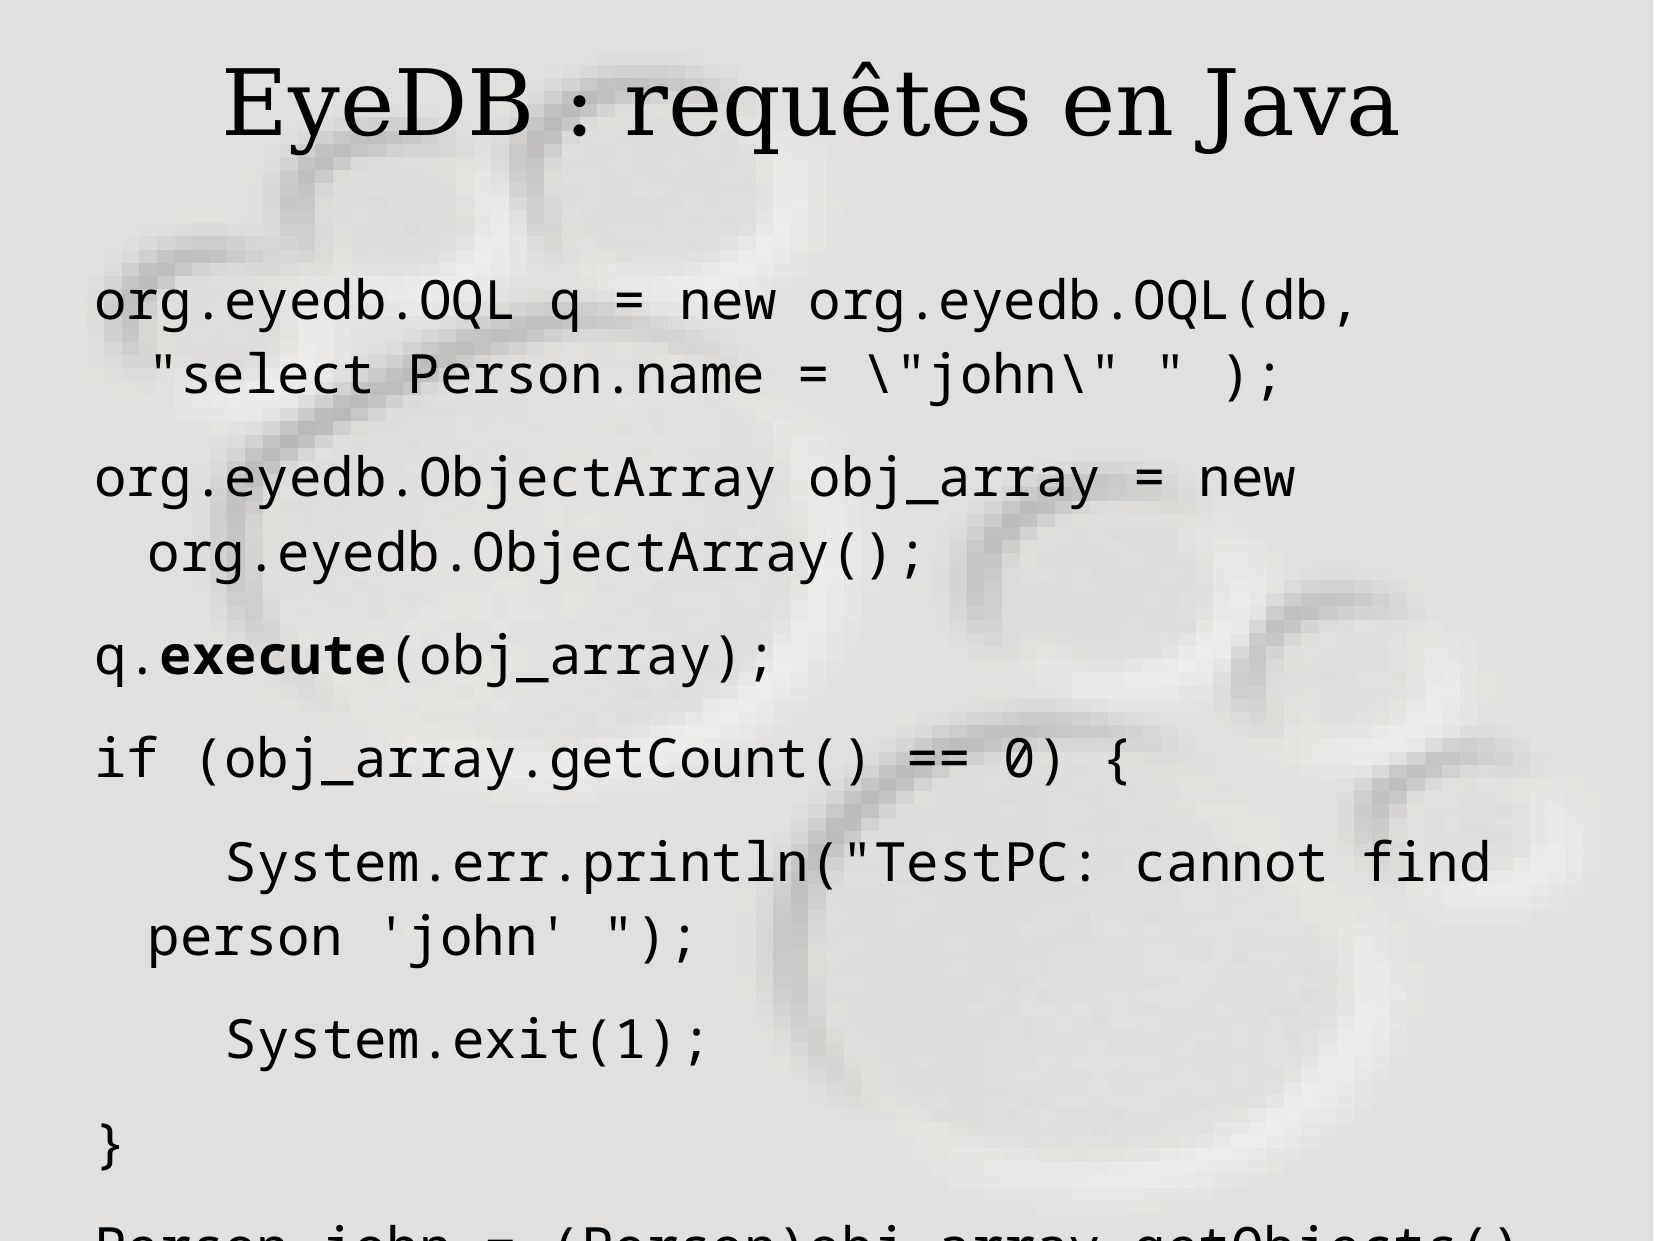

# EyeDB : requêtes en Java
org.eyedb.OQL q = new org.eyedb.OQL(db, "select Person.name = \"john\" " );
org.eyedb.ObjectArray obj_array = new org.eyedb.ObjectArray();
q.execute(obj_array);
if (obj_array.getCount() == 0) {
 System.err.println("TestPC: cannot find person 'john' ");
 System.exit(1);
}
Person john = (Person)obj_array.getObjects()[0];